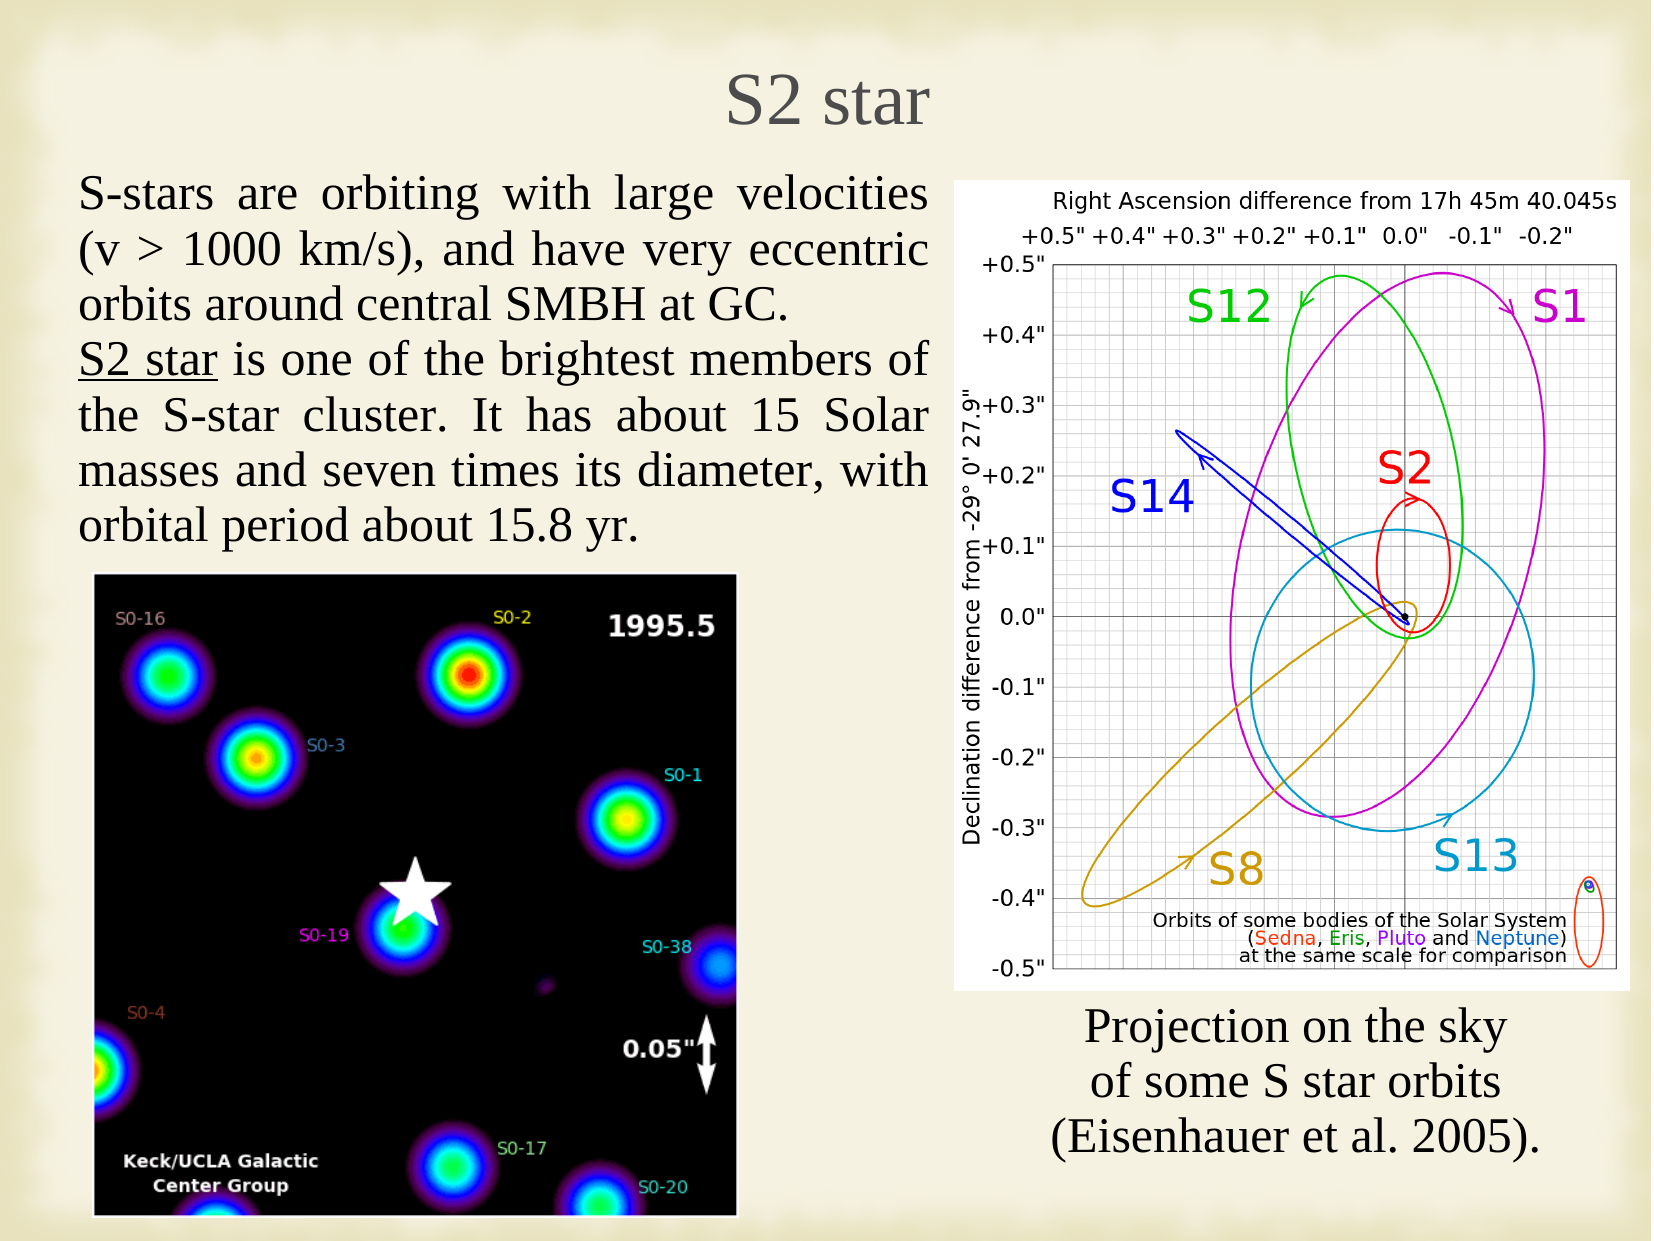

S2 star
# S-stars are orbiting with large velocities (v > 1000 km/s), and have very eccentric orbits around central SMBH at GC.
S2 star is one of the brightest members of the S-star cluster. It has about 15 Solar masses and seven times its diameter, with orbital period about 15.8 yr.
Projection on the sky
of some S star orbits
(Eisenhauer et al. 2005).